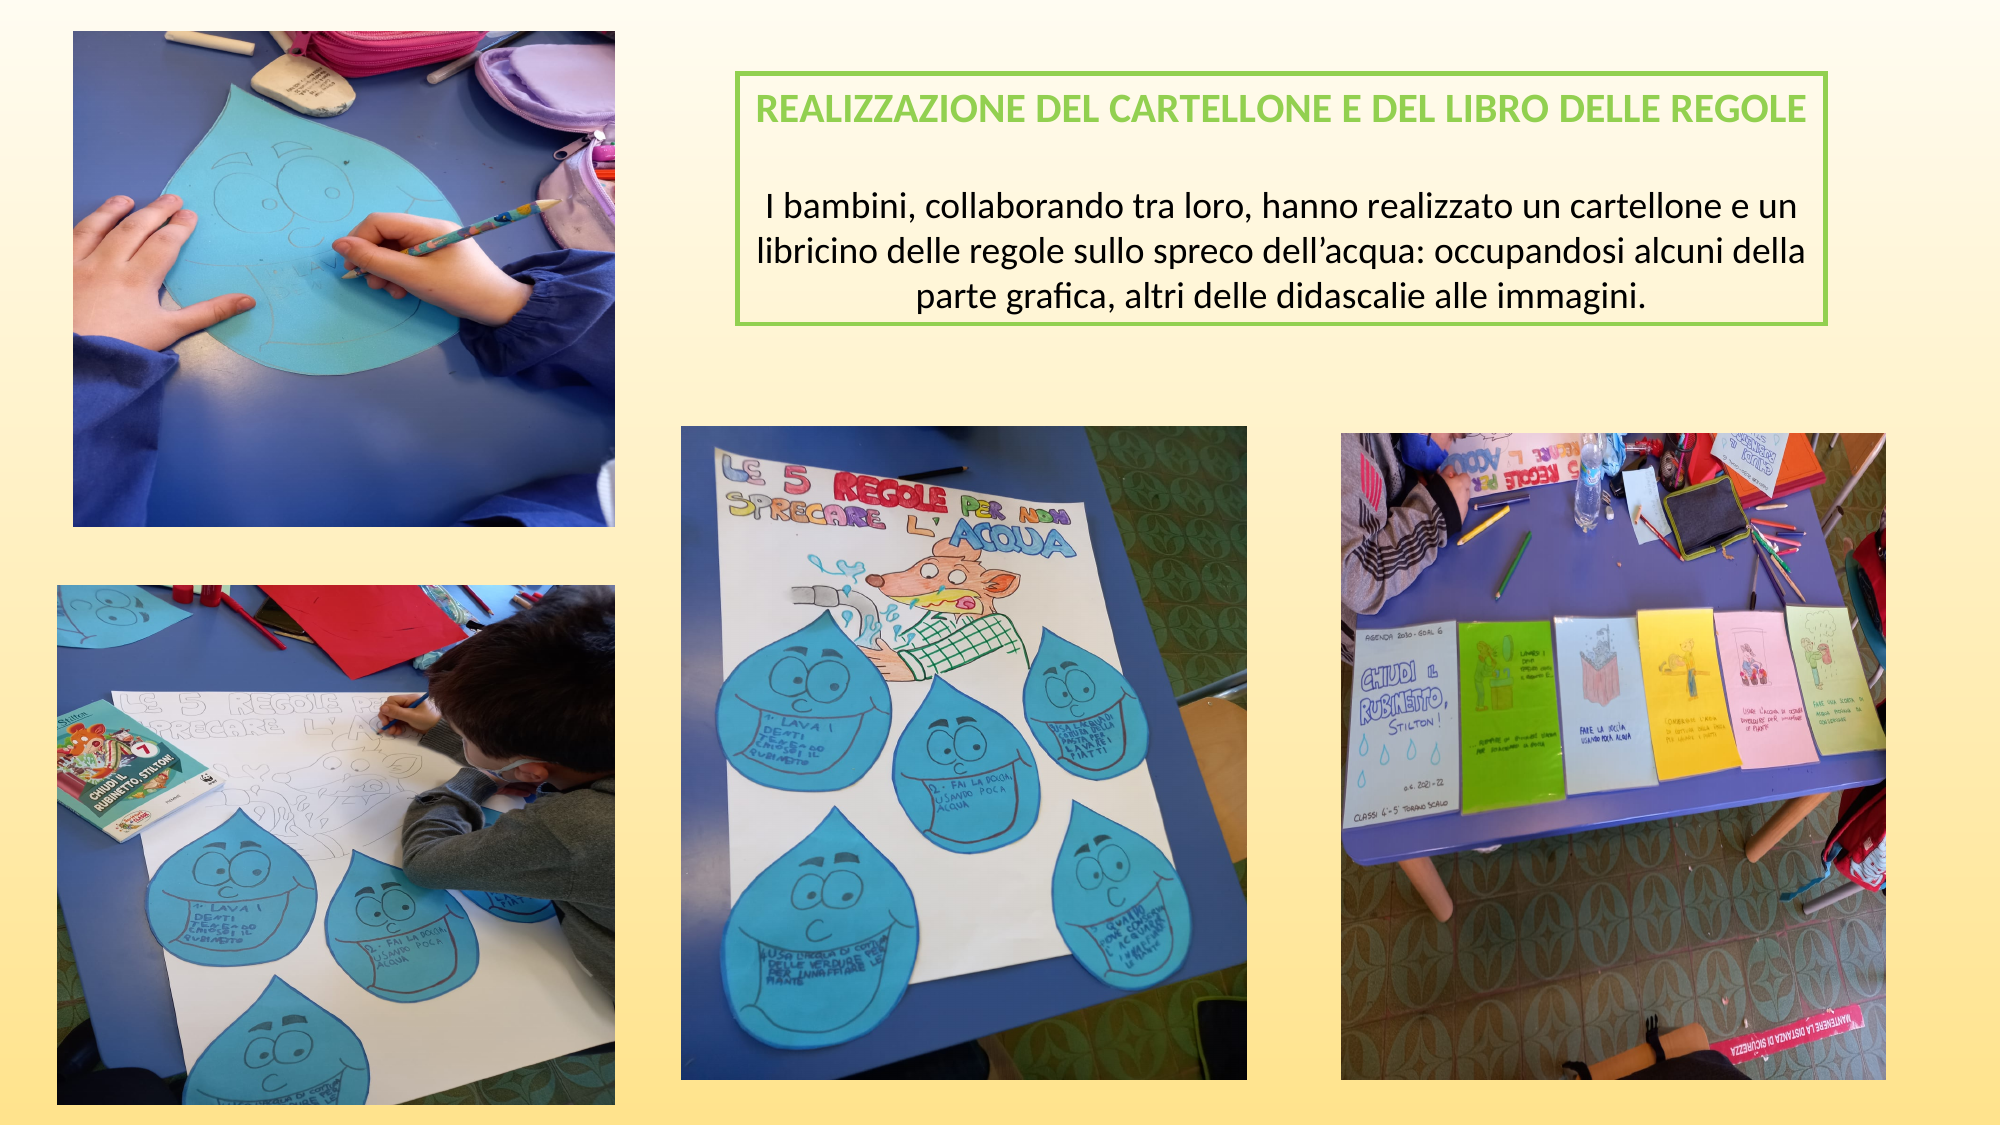

REALIZZAZIONE DEL CARTELLONE E DEL LIBRO DELLE REGOLE
I bambini, collaborando tra loro, hanno realizzato un cartellone e un libricino delle regole sullo spreco dell’acqua: occupandosi alcuni della parte grafica, altri delle didascalie alle immagini.